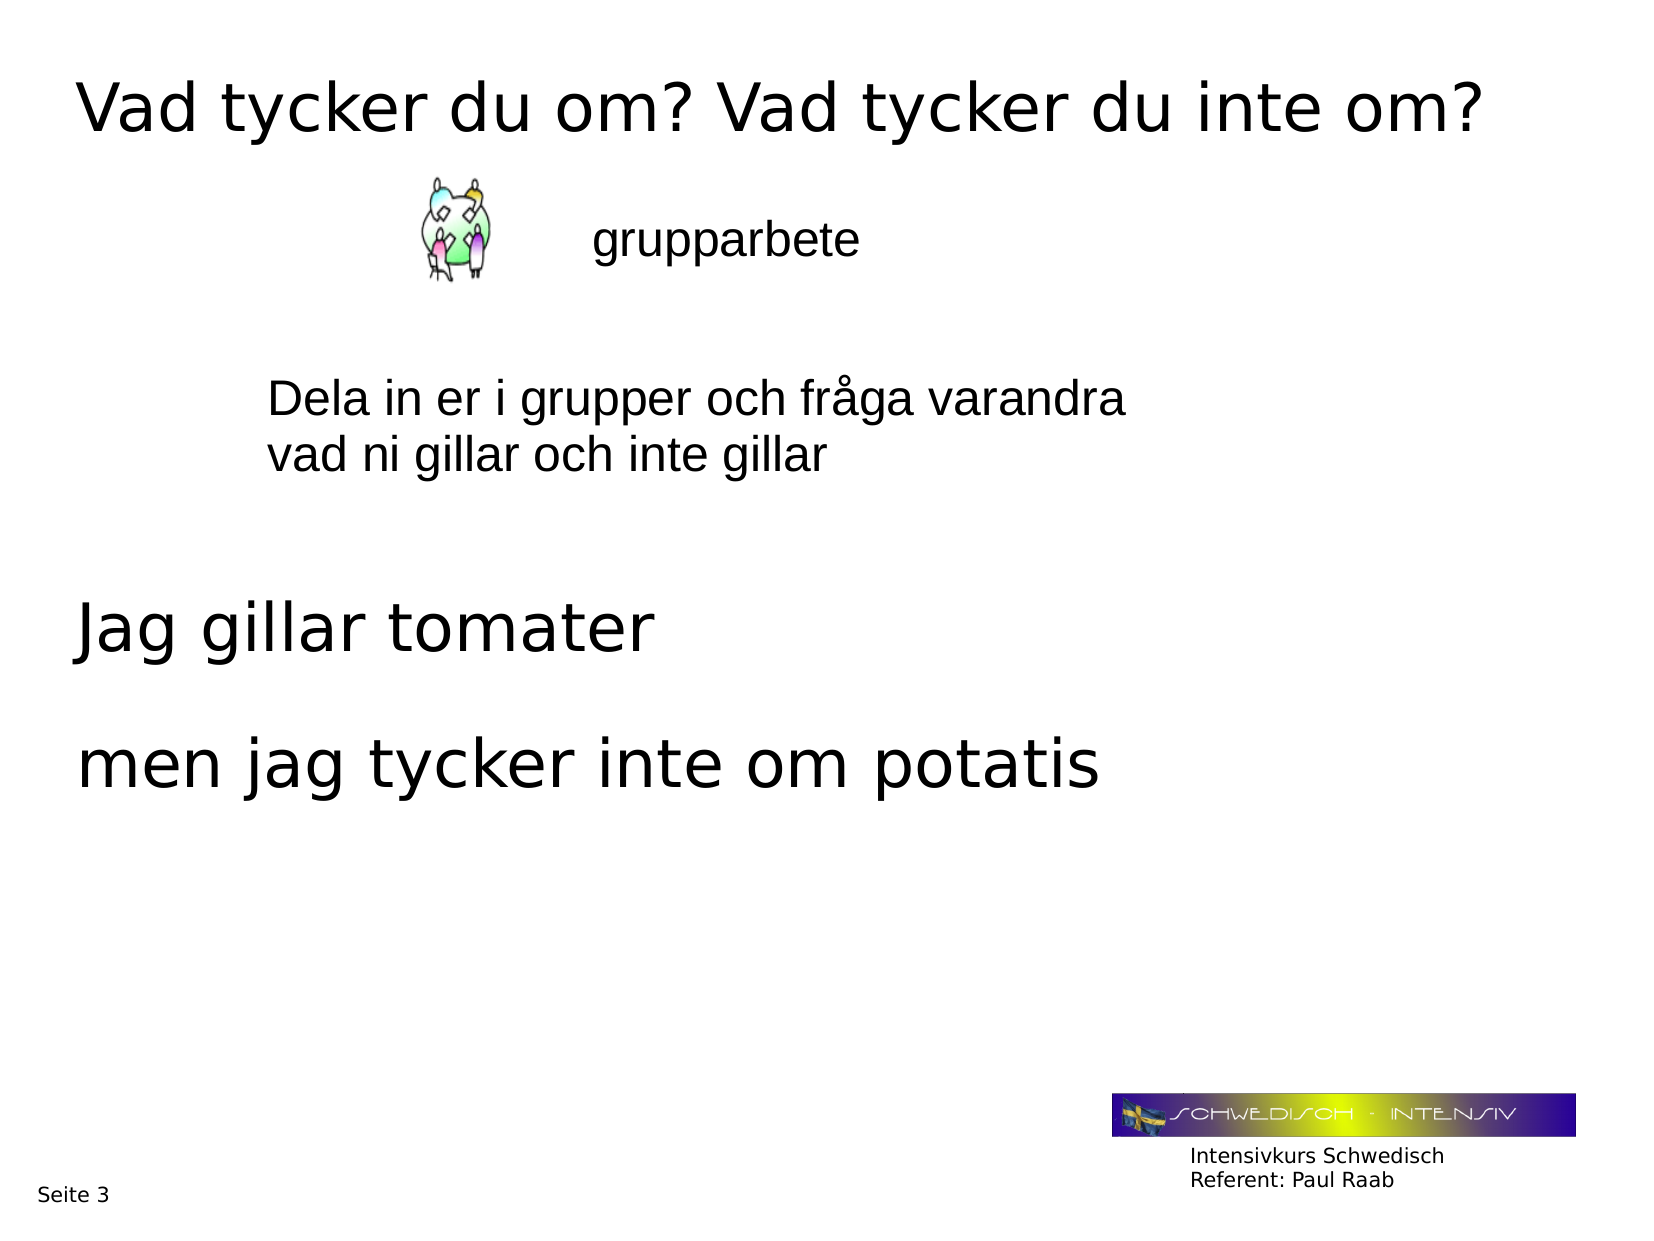

Vad tycker du om? Vad tycker du inte om?
grupparbete
Dela in er i grupper och fråga varandra vad ni gillar och inte gillar
Jag gillar tomater
men jag tycker inte om potatis